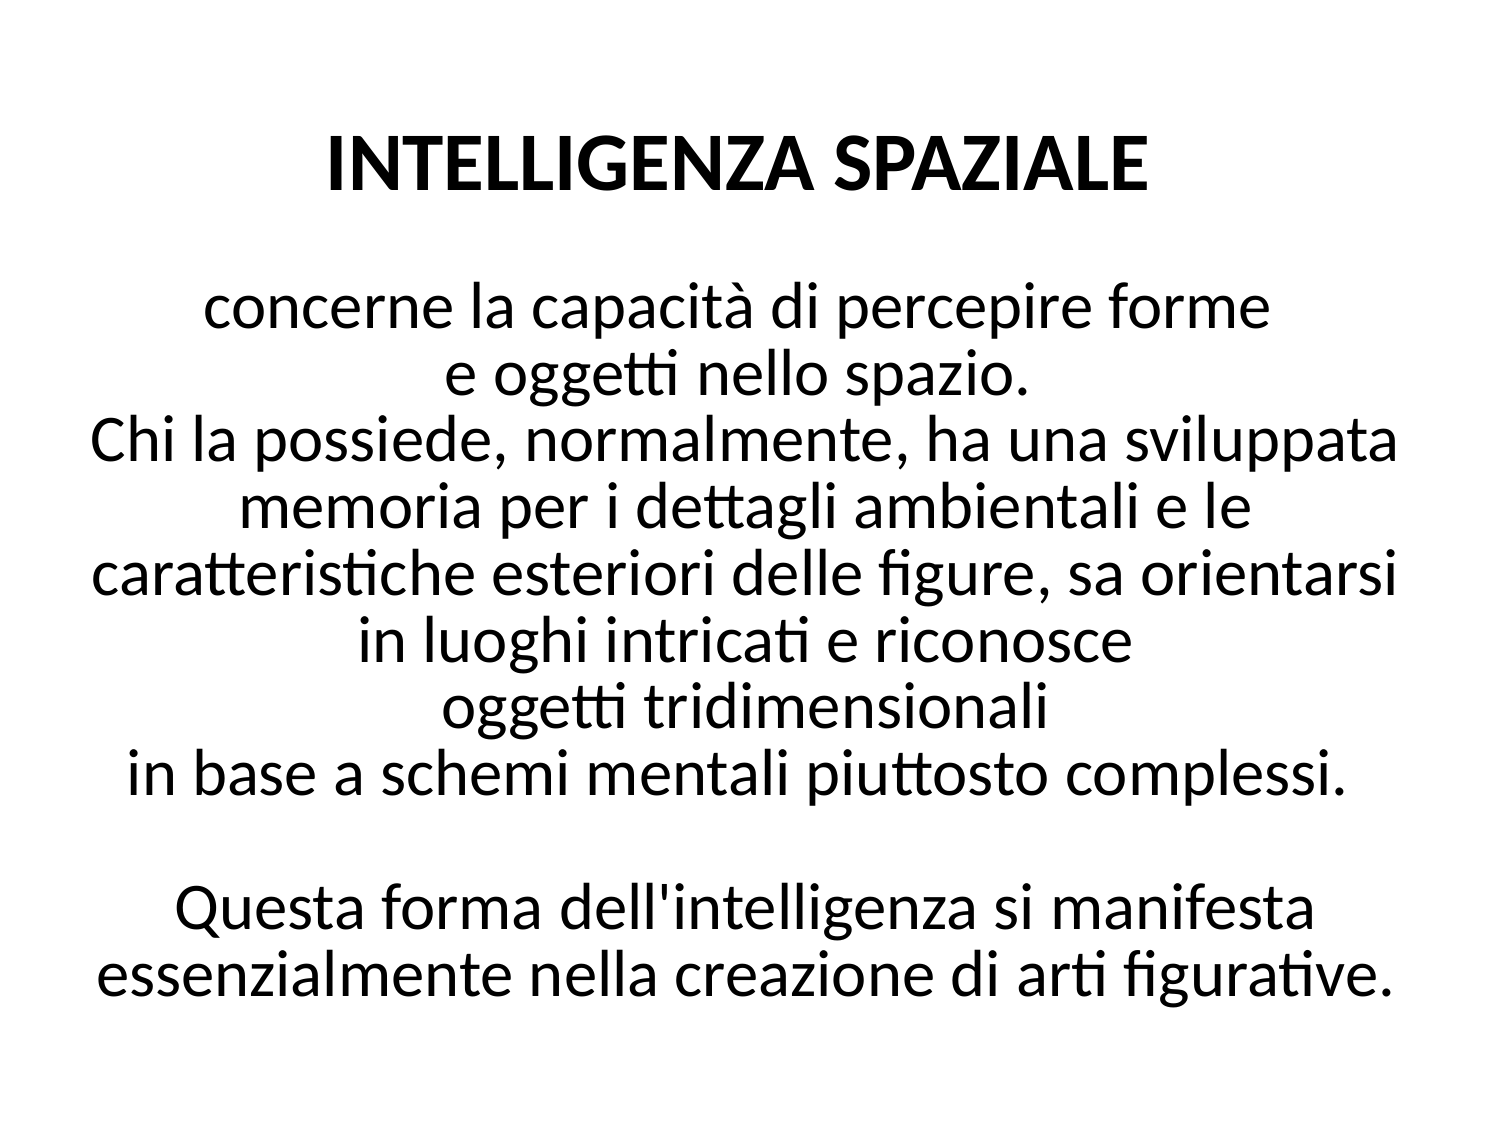

# INTELLIGENZA SPAZIALE concerne la capacità di percepire forme e oggetti nello spazio. Chi la possiede, normalmente, ha una sviluppata memoria per i dettagli ambientali e le caratteristiche esteriori delle figure, sa orientarsi in luoghi intricati e riconosce oggetti tridimensionali in base a schemi mentali piuttosto complessi. Questa forma dell'intelligenza si manifesta essenzialmente nella creazione di arti figurative.